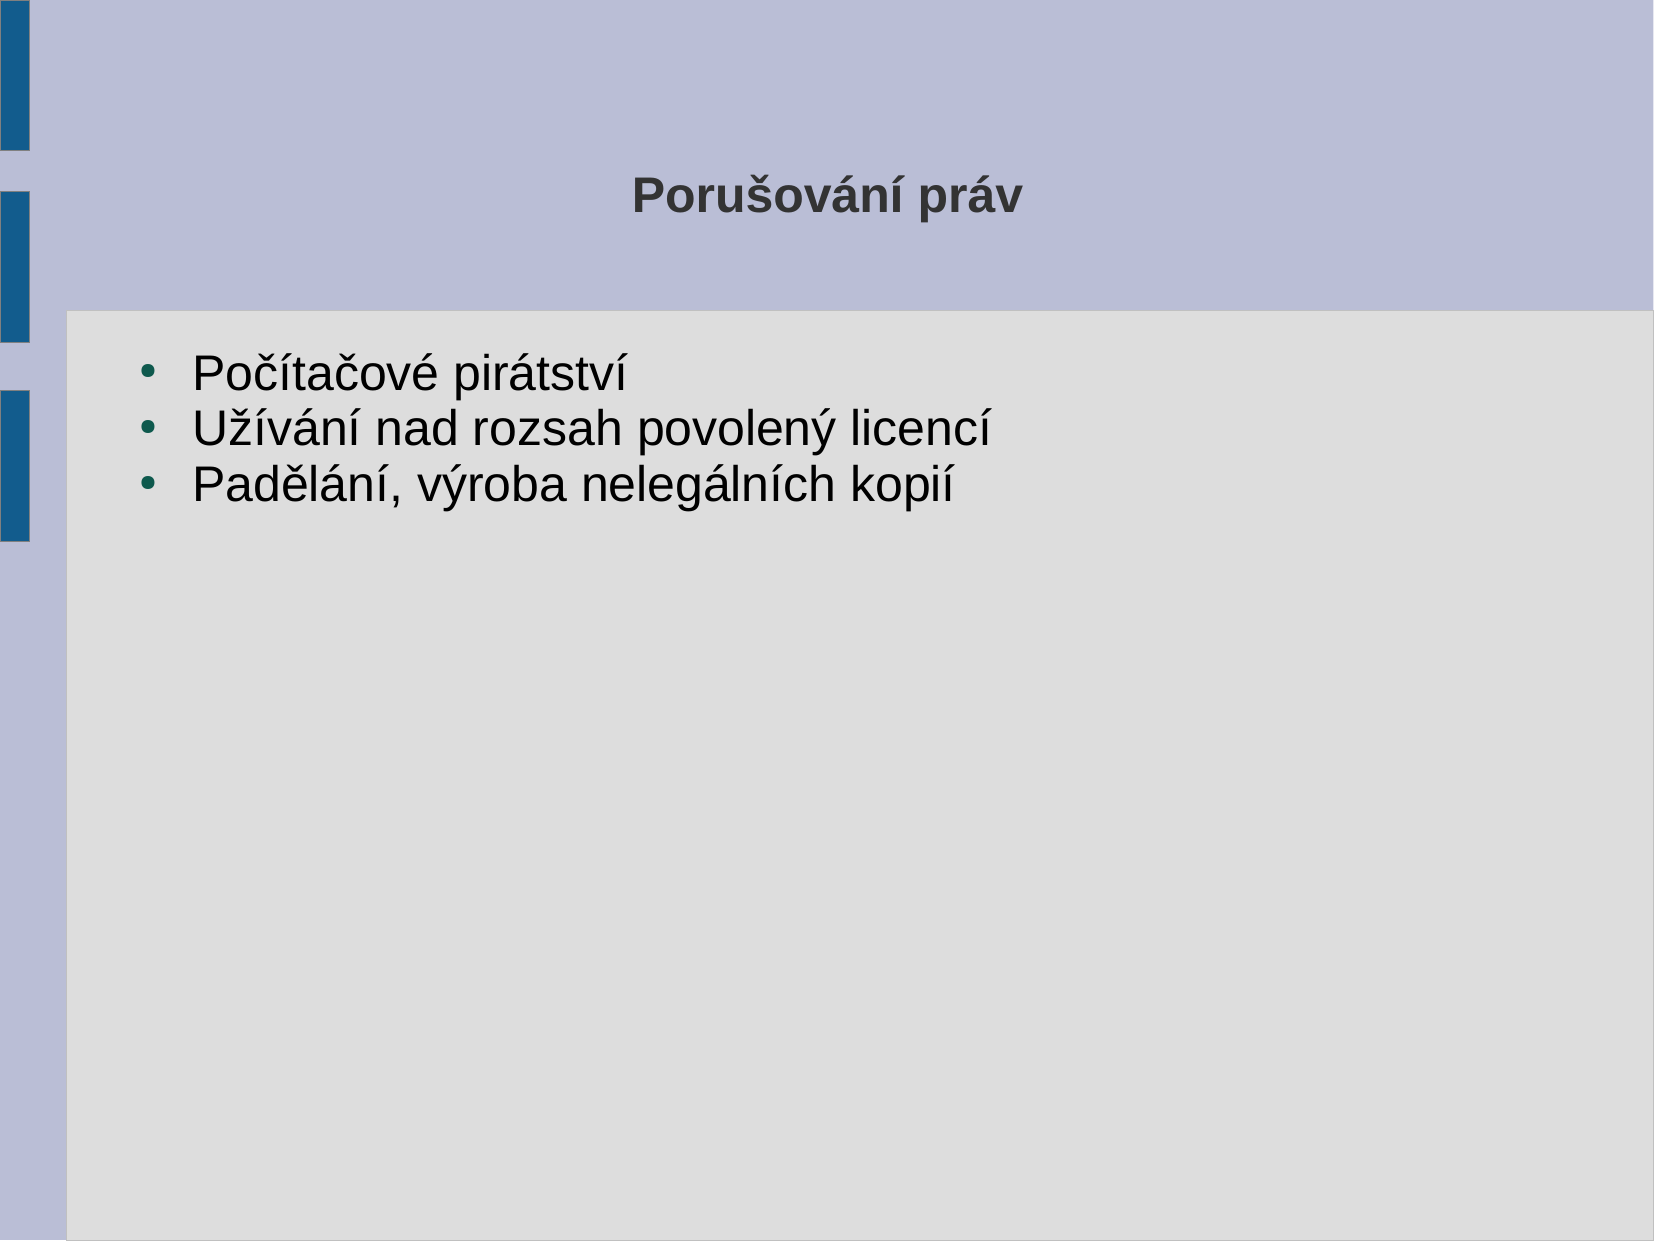

# Porušování práv
Počítačové pirátství
Užívání nad rozsah povolený licencí
Padělání, výroba nelegálních kopií